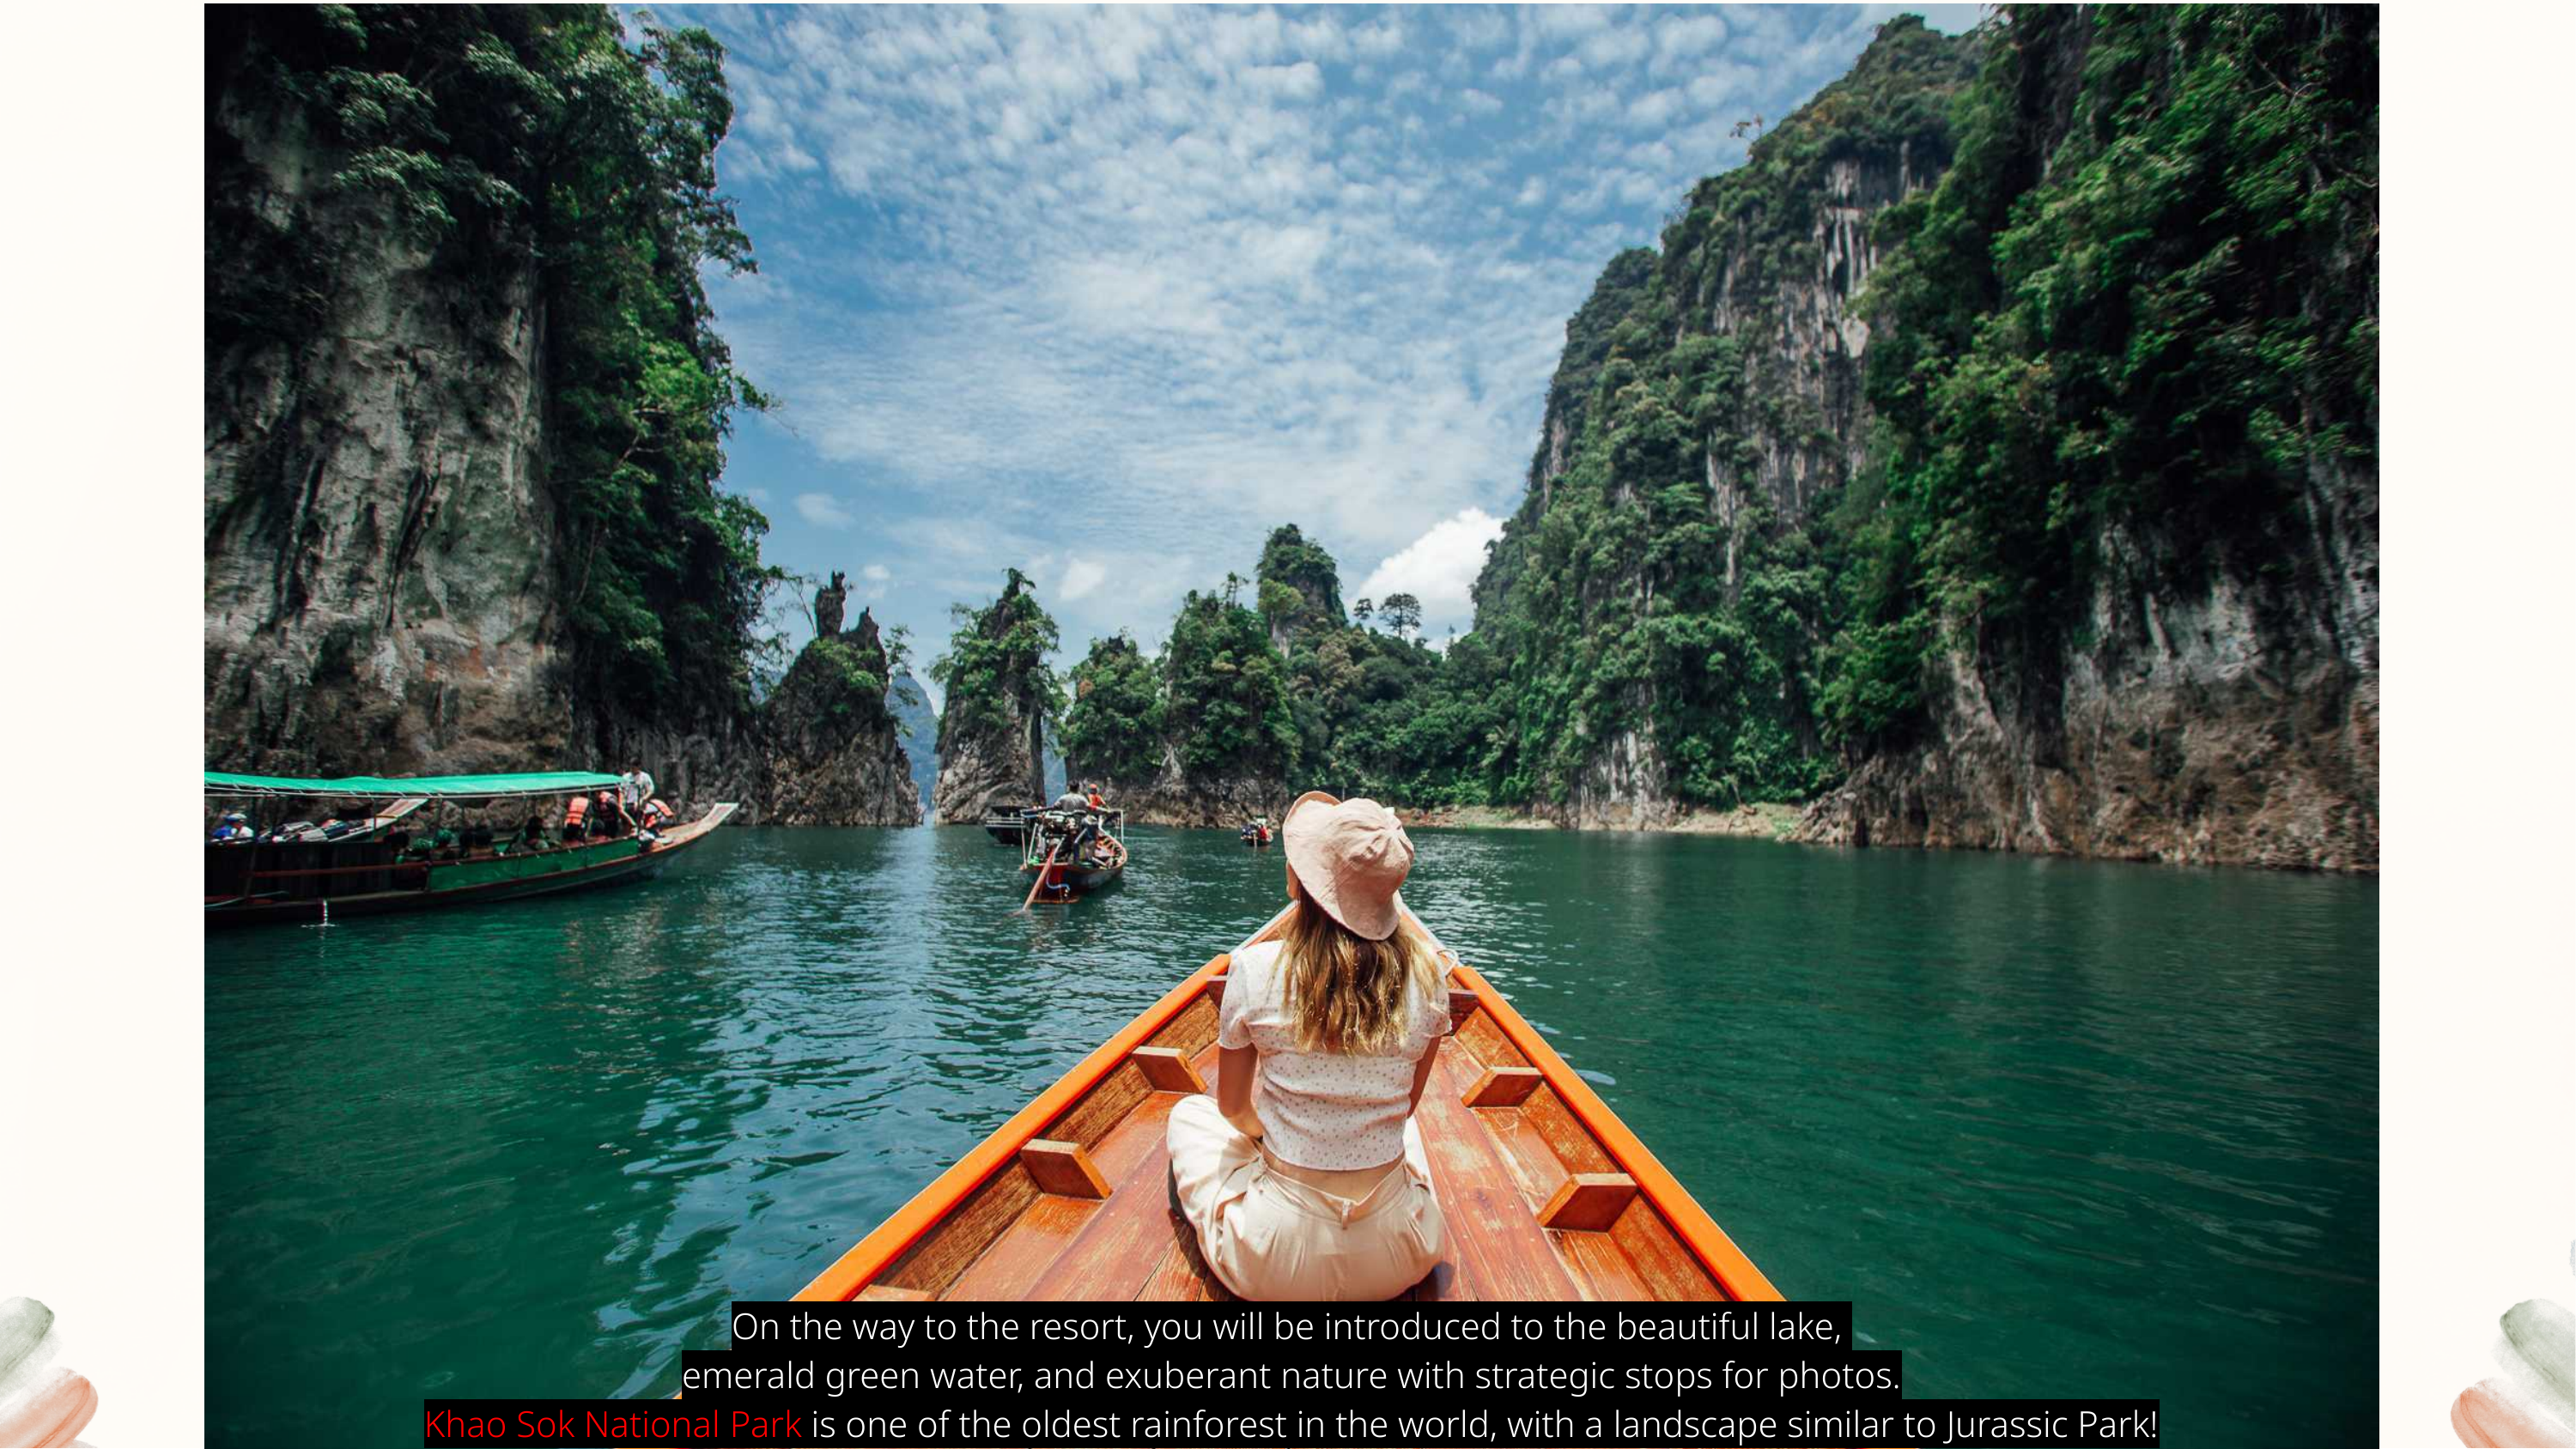

On the way to the resort, you will be introduced to the beautiful lake,
emerald green water, and exuberant nature with strategic stops for photos.
Khao Sok National Park is one of the oldest rainforest in the world, with a landscape similar to Jurassic Park!